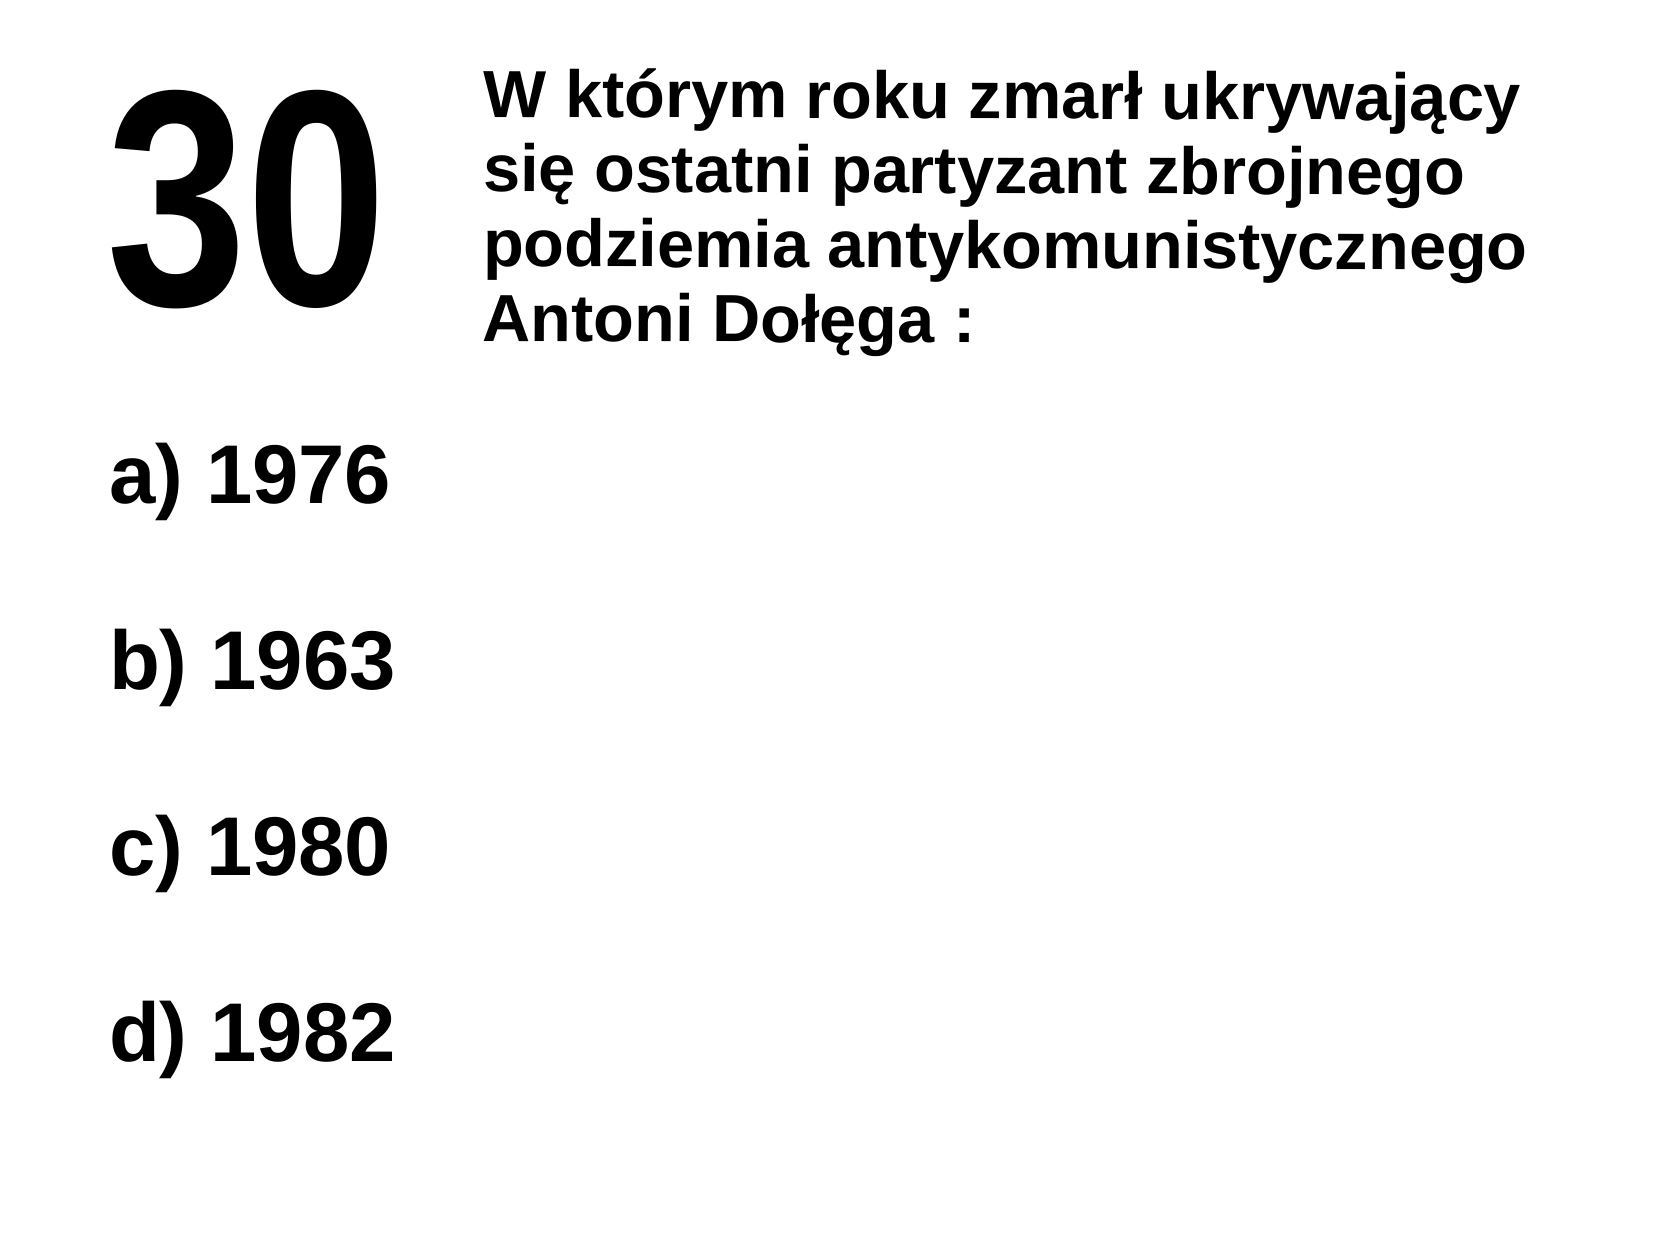

30
W którym roku zmarł ukrywający się ostatni partyzant zbrojnego podziemia antykomunistycznego Antoni Dołęga :
a) 1976
b) 1963
c) 1980
d) 1982